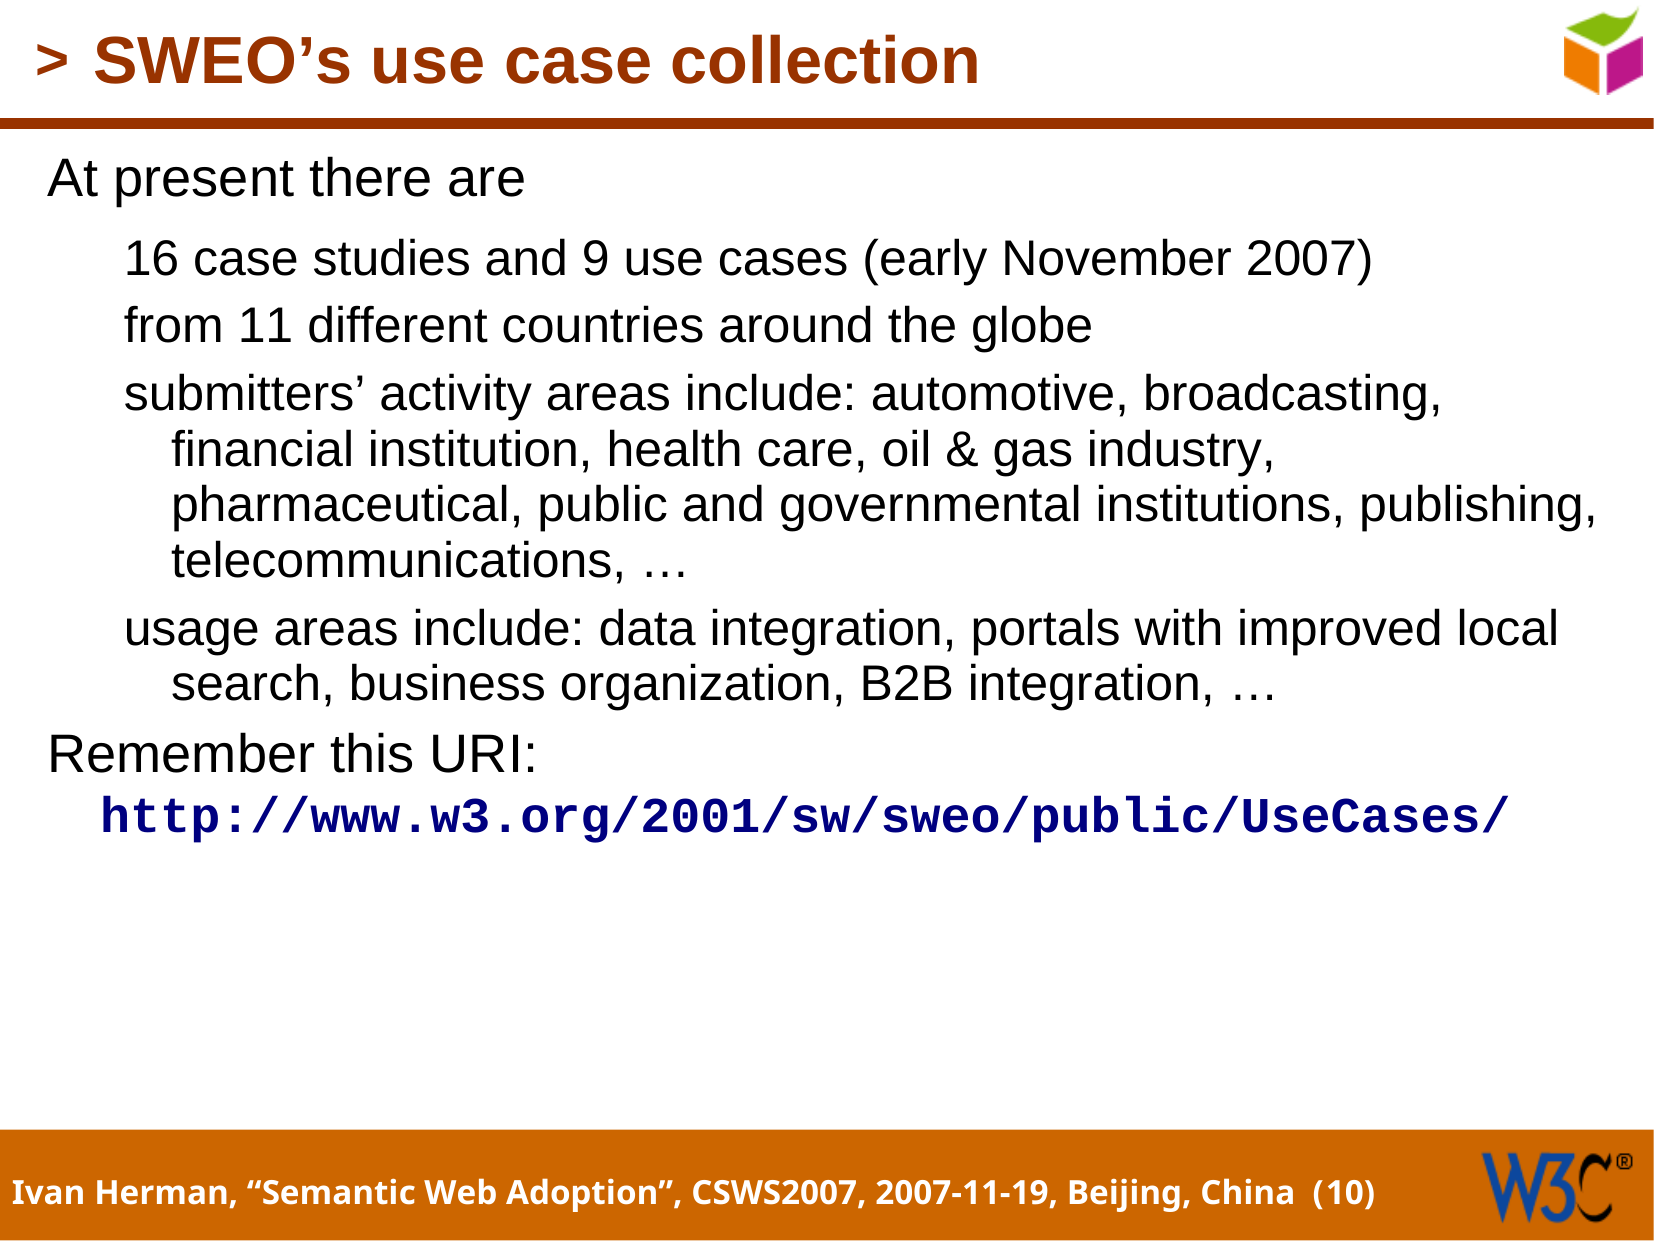

# SWEO’s use case collection
At present there are
16 case studies and 9 use cases (early November 2007)
from 11 different countries around the globe
submitters’ activity areas include: automotive, broadcasting, financial institution, health care, oil & gas industry, pharmaceutical, public and governmental institutions, publishing, telecommunications, …
usage areas include: data integration, portals with improved local search, business organization, B2B integration, …
Remember this URI: http://www.w3.org/2001/sw/sweo/public/UseCases/